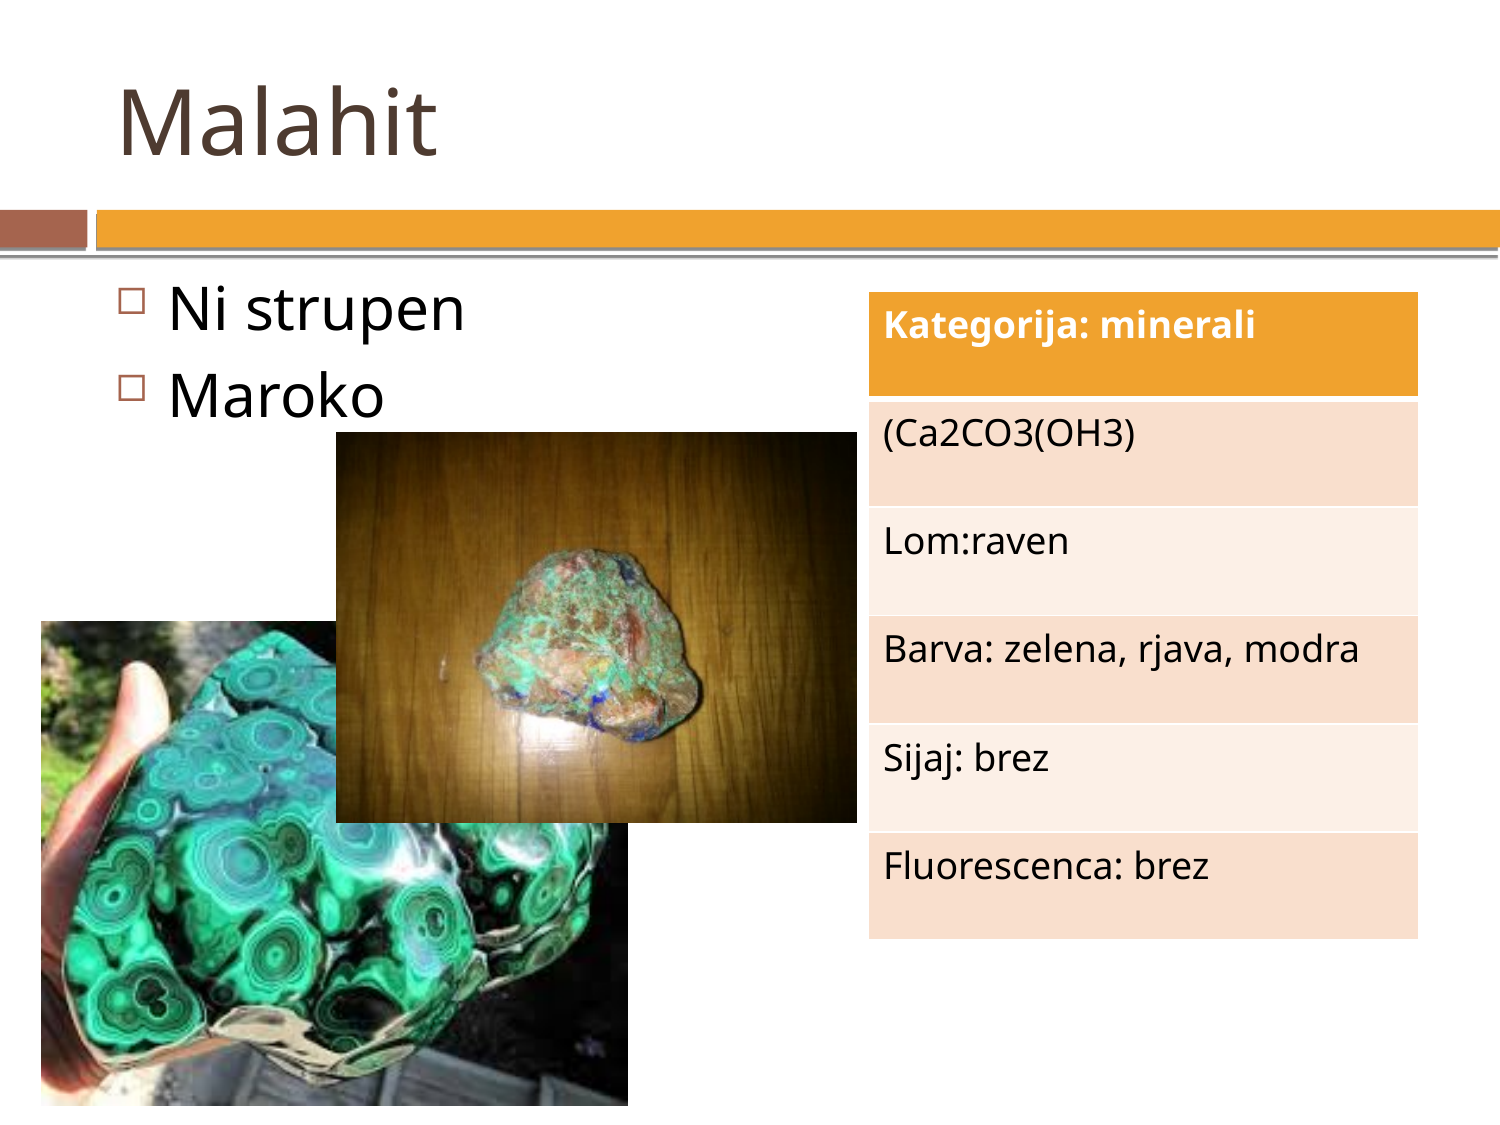

# Malahit
Ni strupen
Maroko
| Kategorija: minerali |
| --- |
| (Ca2CO3(OH3) |
| Lom:raven |
| Barva: zelena, rjava, modra |
| Sijaj: brez |
| Fluorescenca: brez |